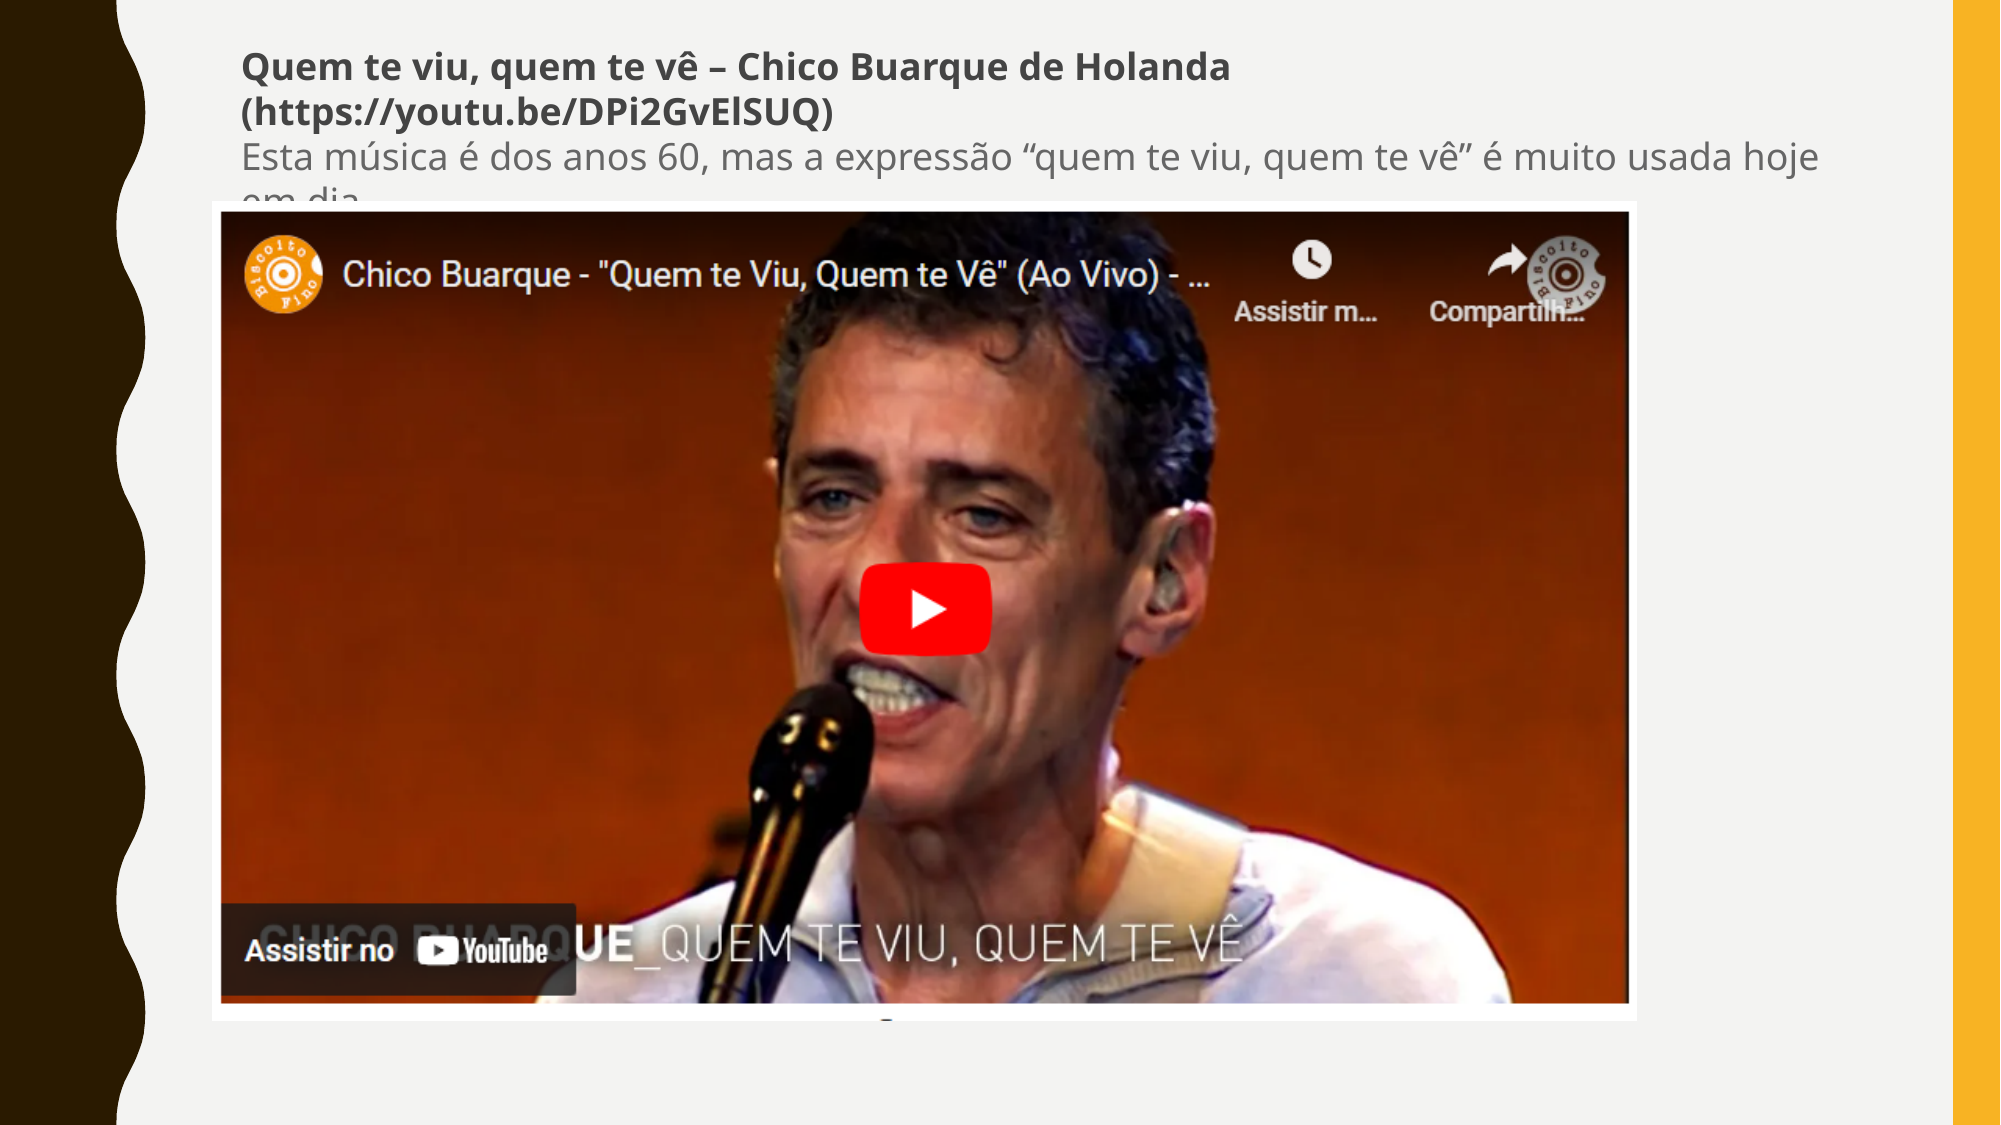

Quem te viu, quem te vê – Chico Buarque de Holanda (https://youtu.be/DPi2GvElSUQ)
Esta música é dos anos 60, mas a expressão “quem te viu, quem te vê” é muito usada hoje em dia.